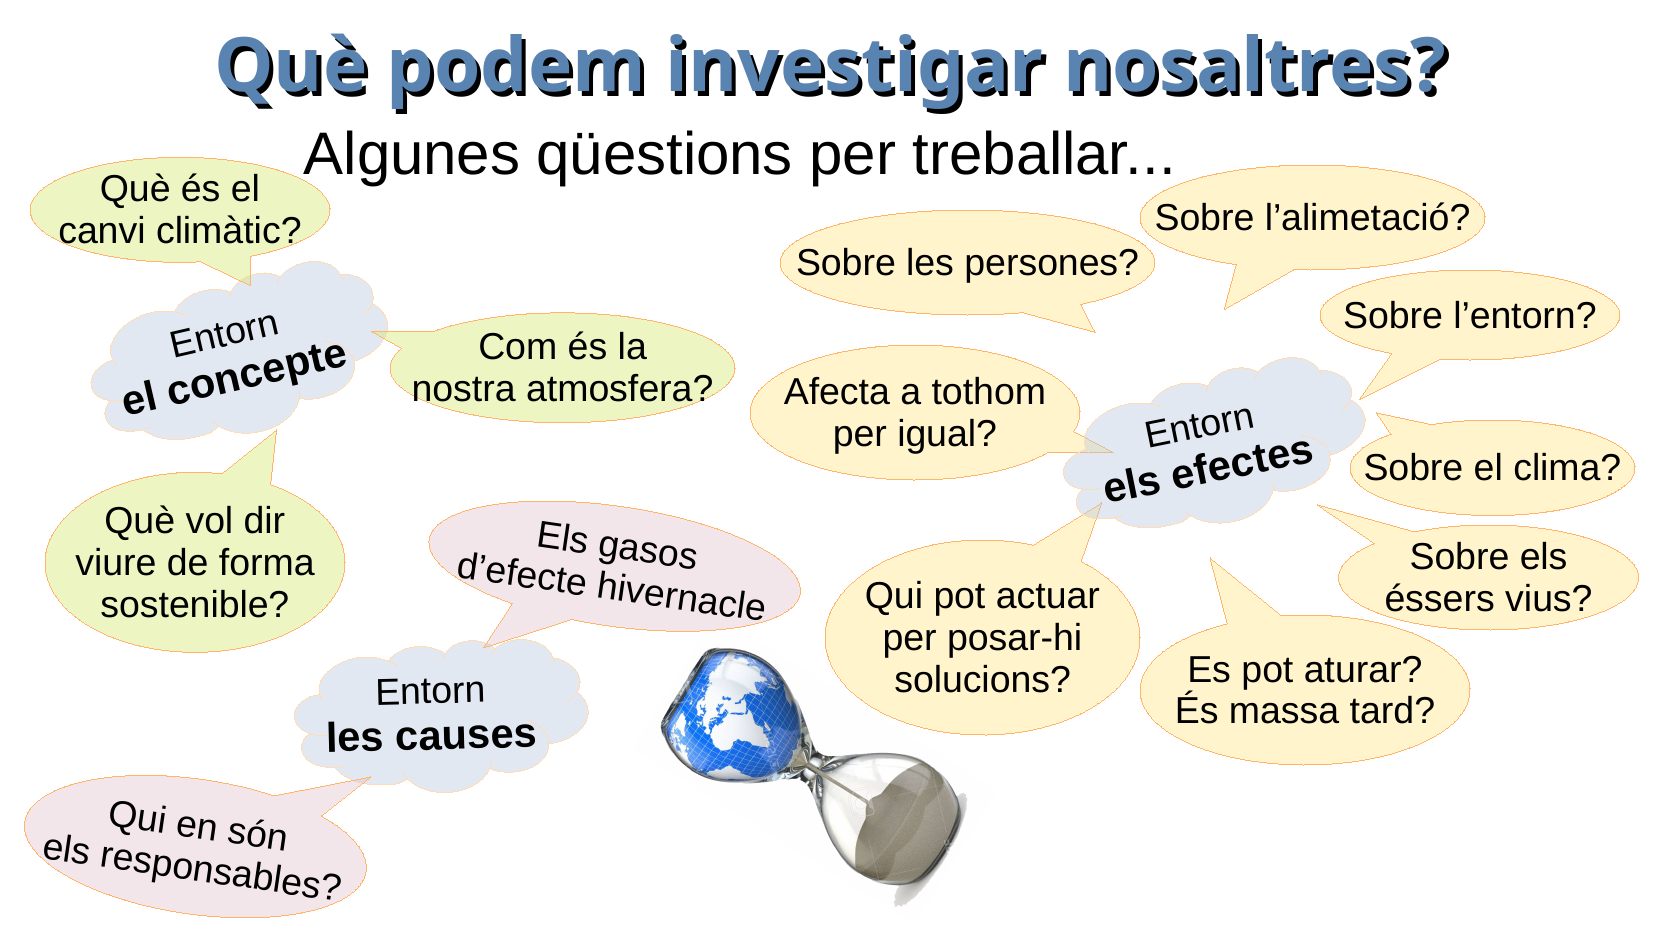

# Què podem investigar nosaltres?
Algunes qüestions per treballar...
Què és el
canvi climàtic?
Entorn
el concepte
Com és la
nostra atmosfera?
Què vol dir
viure de forma
sostenible?
Sobre l’alimetació?
Sobre les persones?
Sobre l’entorn?
Afecta a tothom
per igual?
Entorn
els efectes
Sobre el clima?
Sobre els
éssers vius?
Qui pot actuar
per posar-hi
solucions?
Es pot aturar?
És massa tard?
Els gasos
d’efecte hivernacle
Entorn
les causes
Qui en són
els responsables?